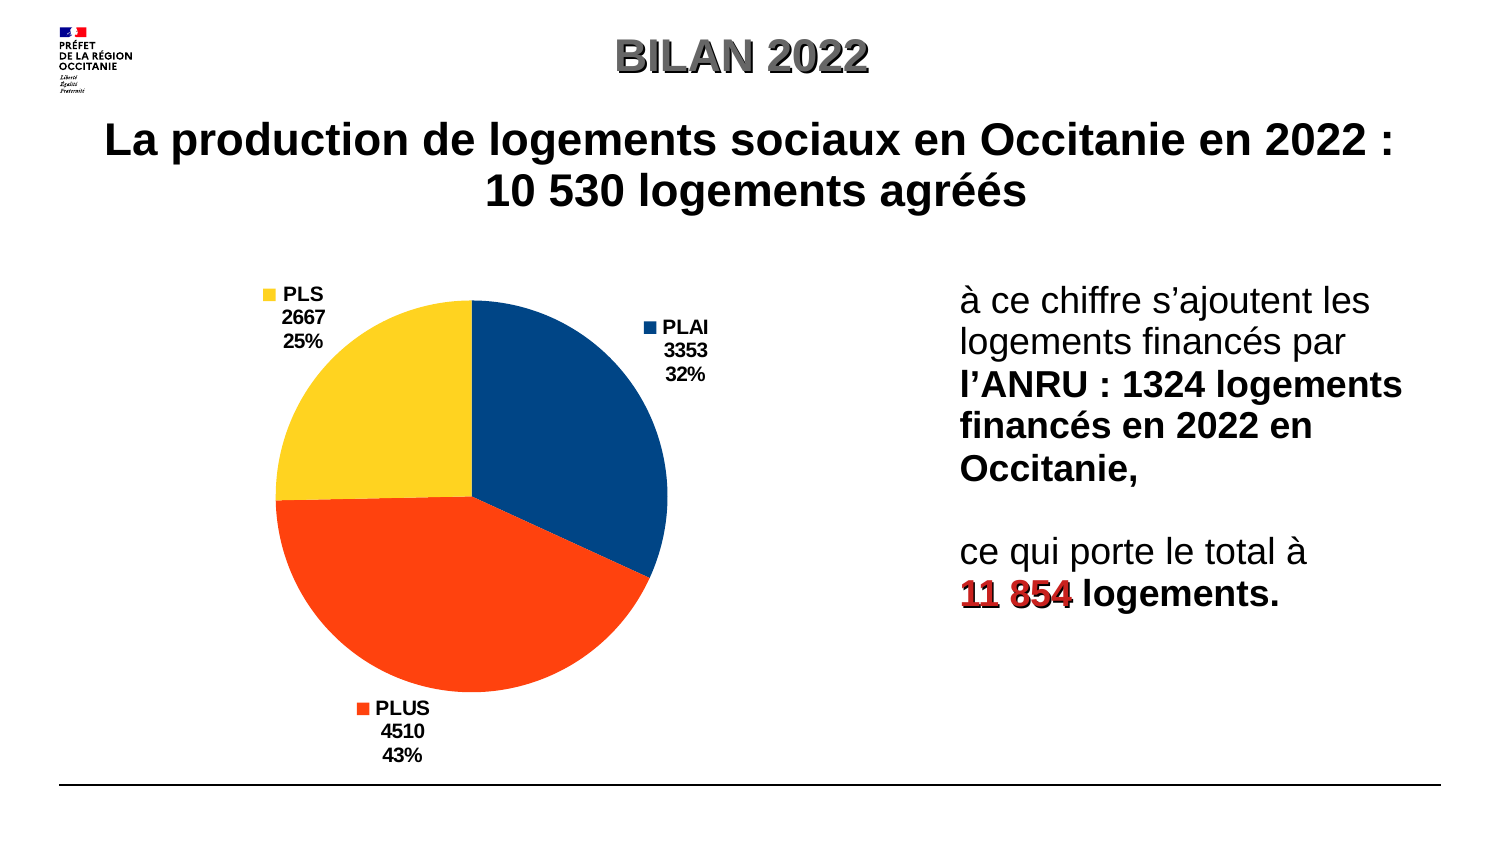

BILAN 2022
# La production de logements sociaux en Occitanie en 2022 : 10 530 logements agréés
### Chart
| Category | Ligne 6 |
|---|---|
| PLAI | 3353.0 |
| PLUS | 4510.0 |
| PLS | 2667.0 |à ce chiffre s’ajoutent les logements financés par l’ANRU : 1324 logements financés en 2022 en Occitanie,
ce qui porte le total à
11 854 logements.